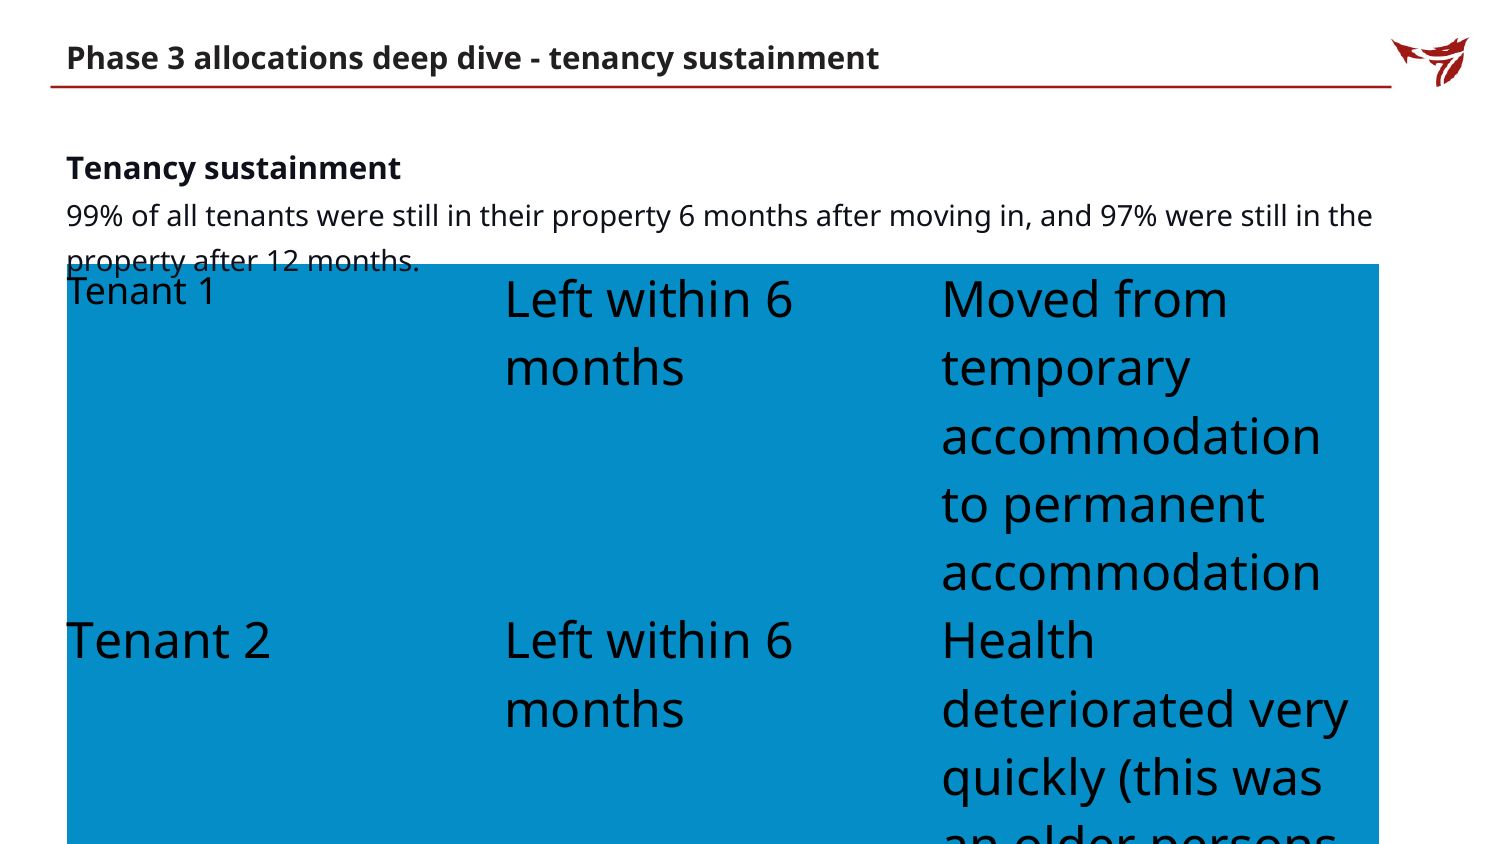

Phase 3 allocations deep dive - tenancy sustainment
# Tenancy sustainment
99% of all tenants were still in their property 6 months after moving in, and 97% were still in the property after 12 months.
| Tenant 1 | Left within 6 months | Moved from temporary accommodation to permanent accommodation |
| --- | --- | --- |
| Tenant 2 | Left within 6 months | Health deteriorated very quickly (this was an older persons scheme and the level of care was not available) |
| Tenant 3 | Left within 12 months | Moved to ground floor due to ASB as well mobility issues. |
| Tenant 4 | Left within 12 months | Death |
| Tenant 5 | Left within 12 months | Employment |